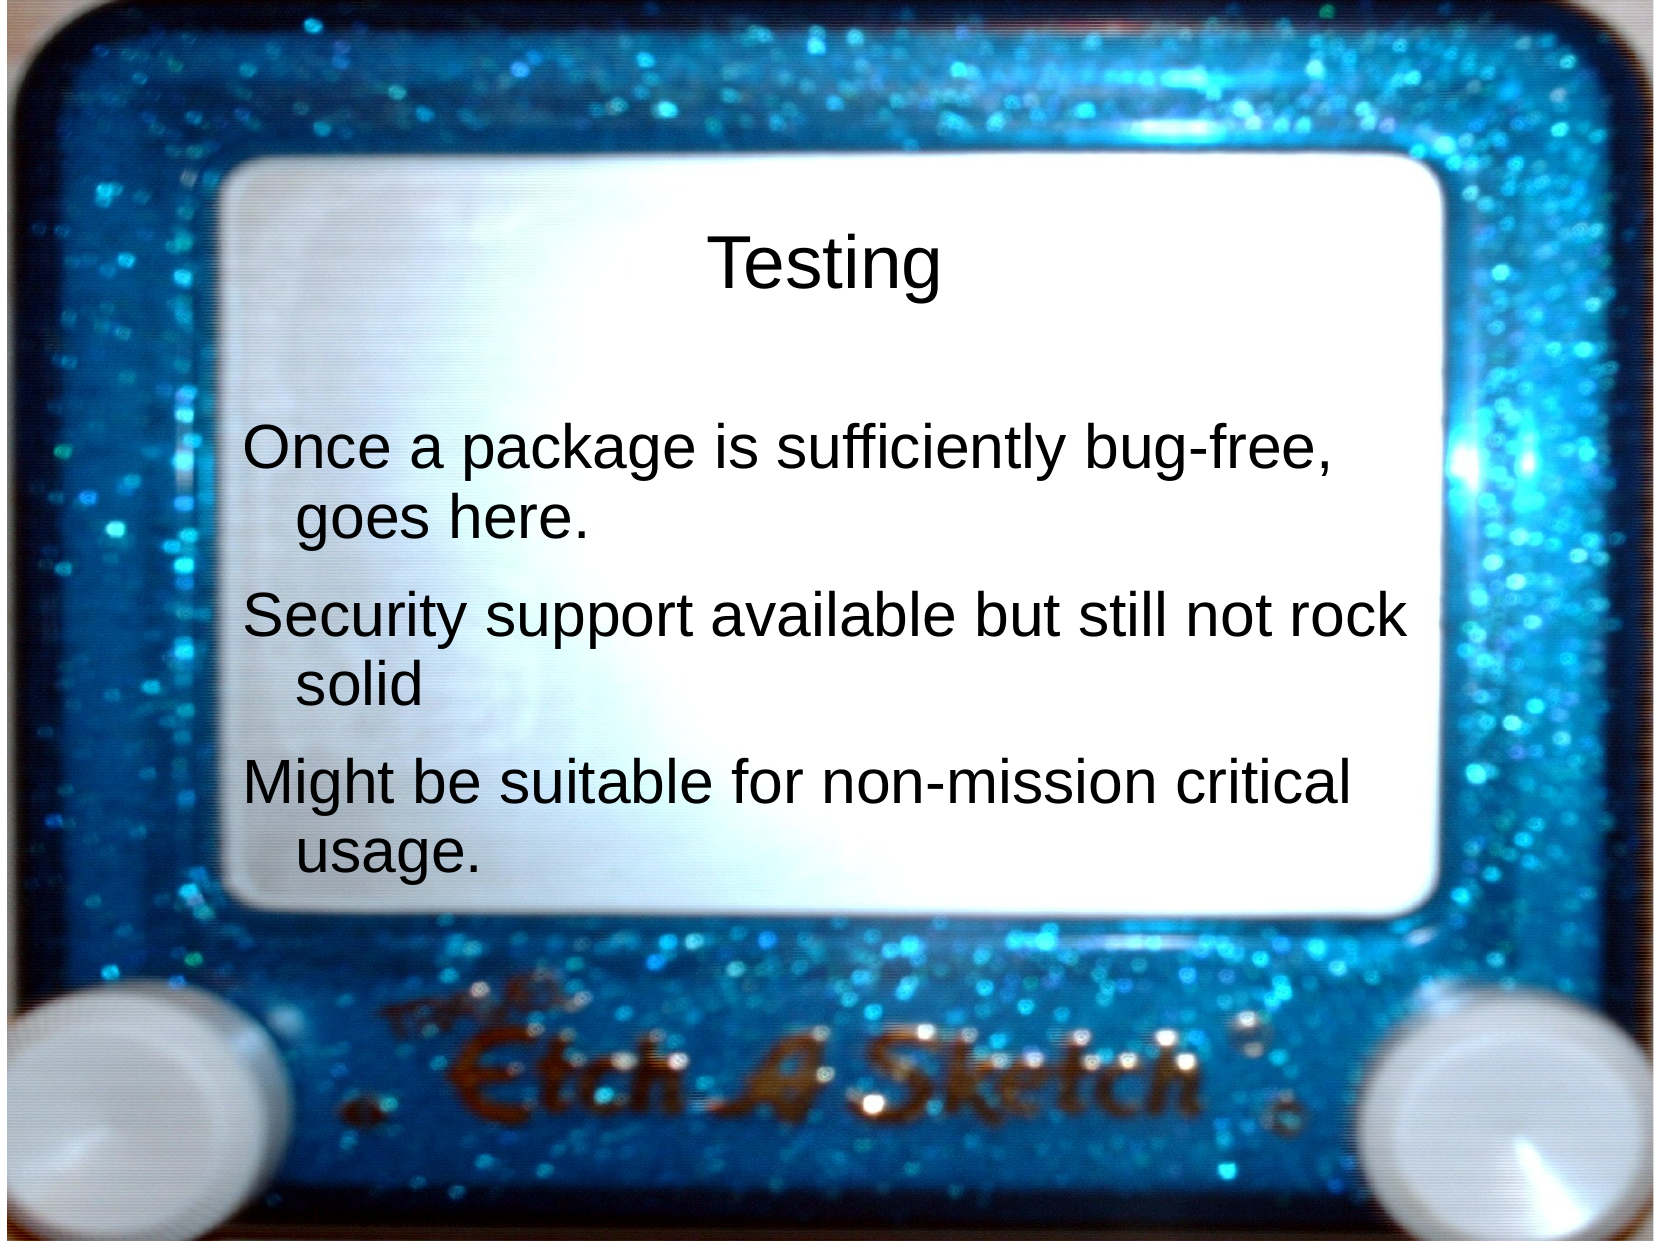

# Testing
Once a package is sufficiently bug-free, goes here.
Security support available but still not rock solid
Might be suitable for non-mission critical usage.